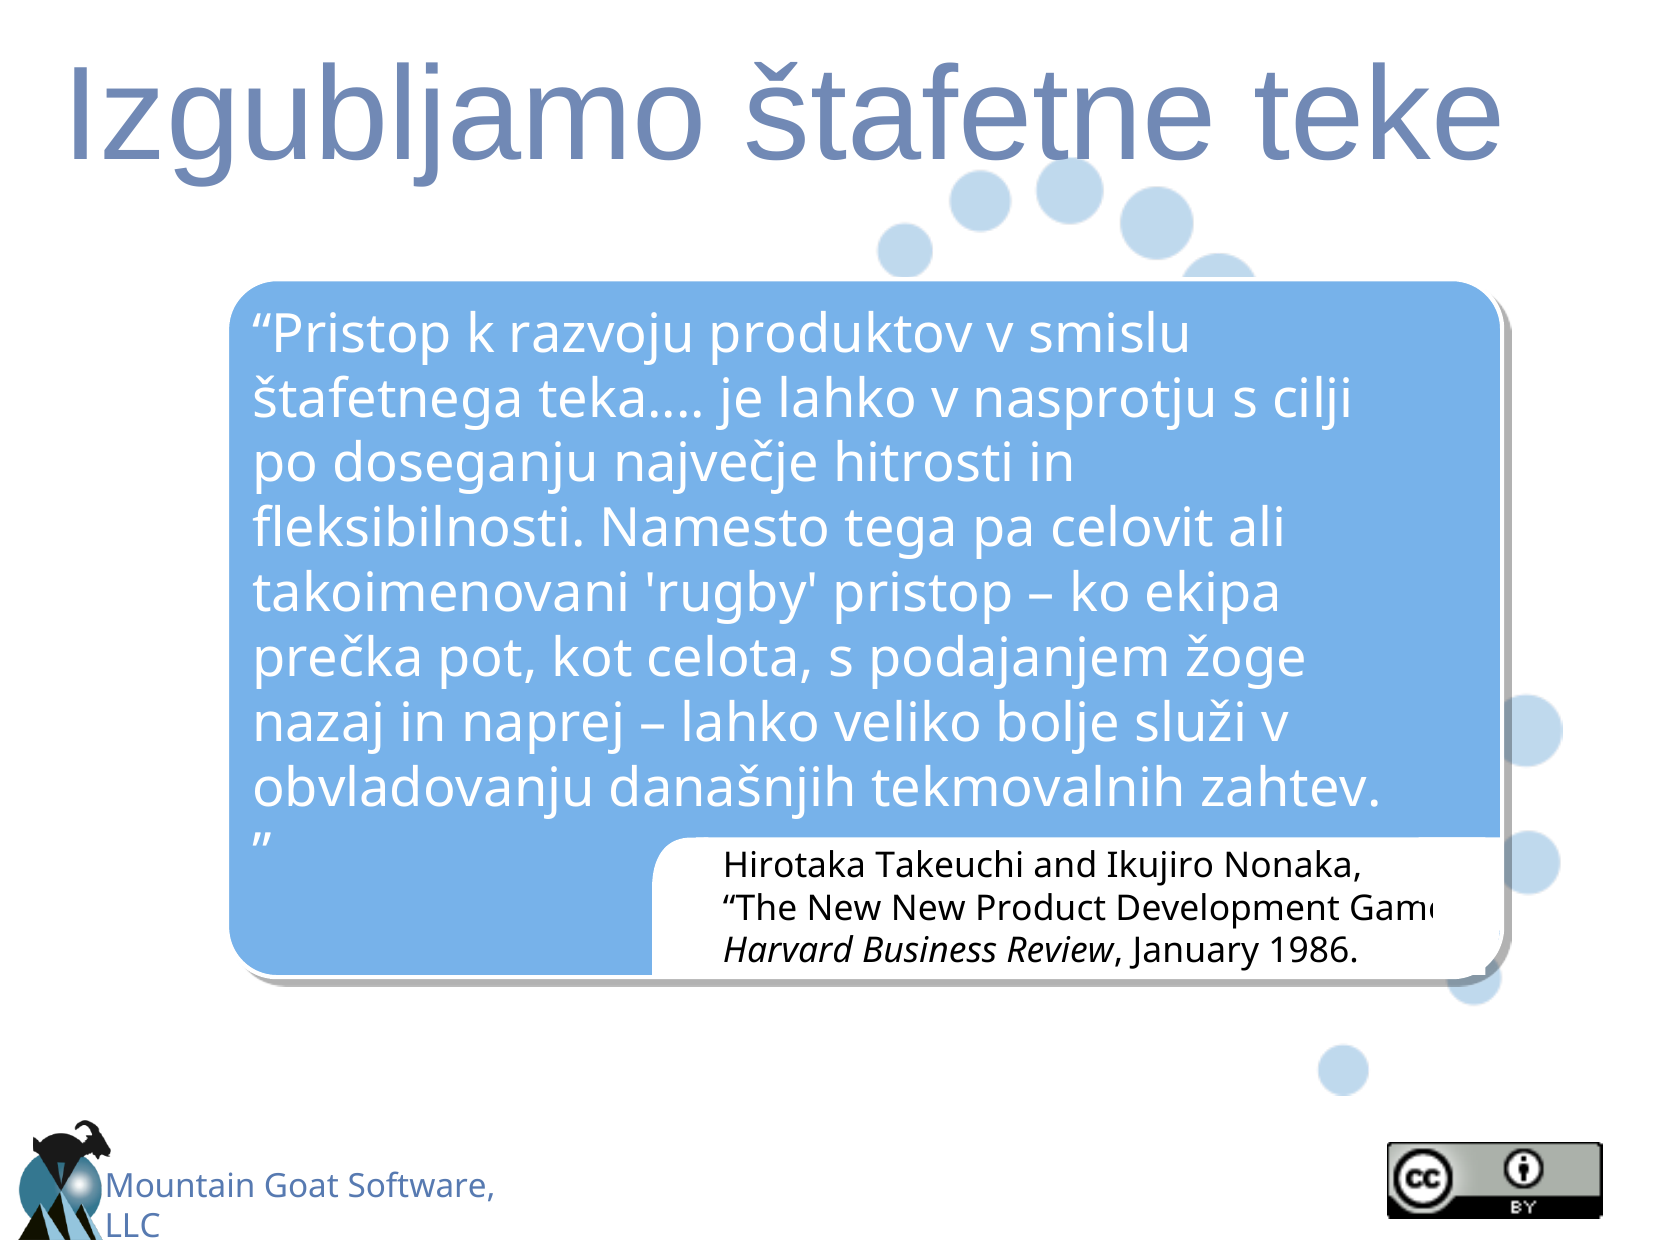

# Izgubljamo štafetne teke
“Pristop k razvoju produktov v smislu štafetnega teka.... je lahko v nasprotju s cilji po doseganju največje hitrosti in fleksibilnosti. Namesto tega pa celovit ali takoimenovani 'rugby' pristop – ko ekipa prečka pot, kot celota, s podajanjem žoge nazaj in naprej – lahko veliko bolje služi v obvladovanju današnjih tekmovalnih zahtev. ”
Hirotaka Takeuchi and Ikujiro Nonaka,
“The New New Product Development Game”, Harvard Business Review, January 1986.